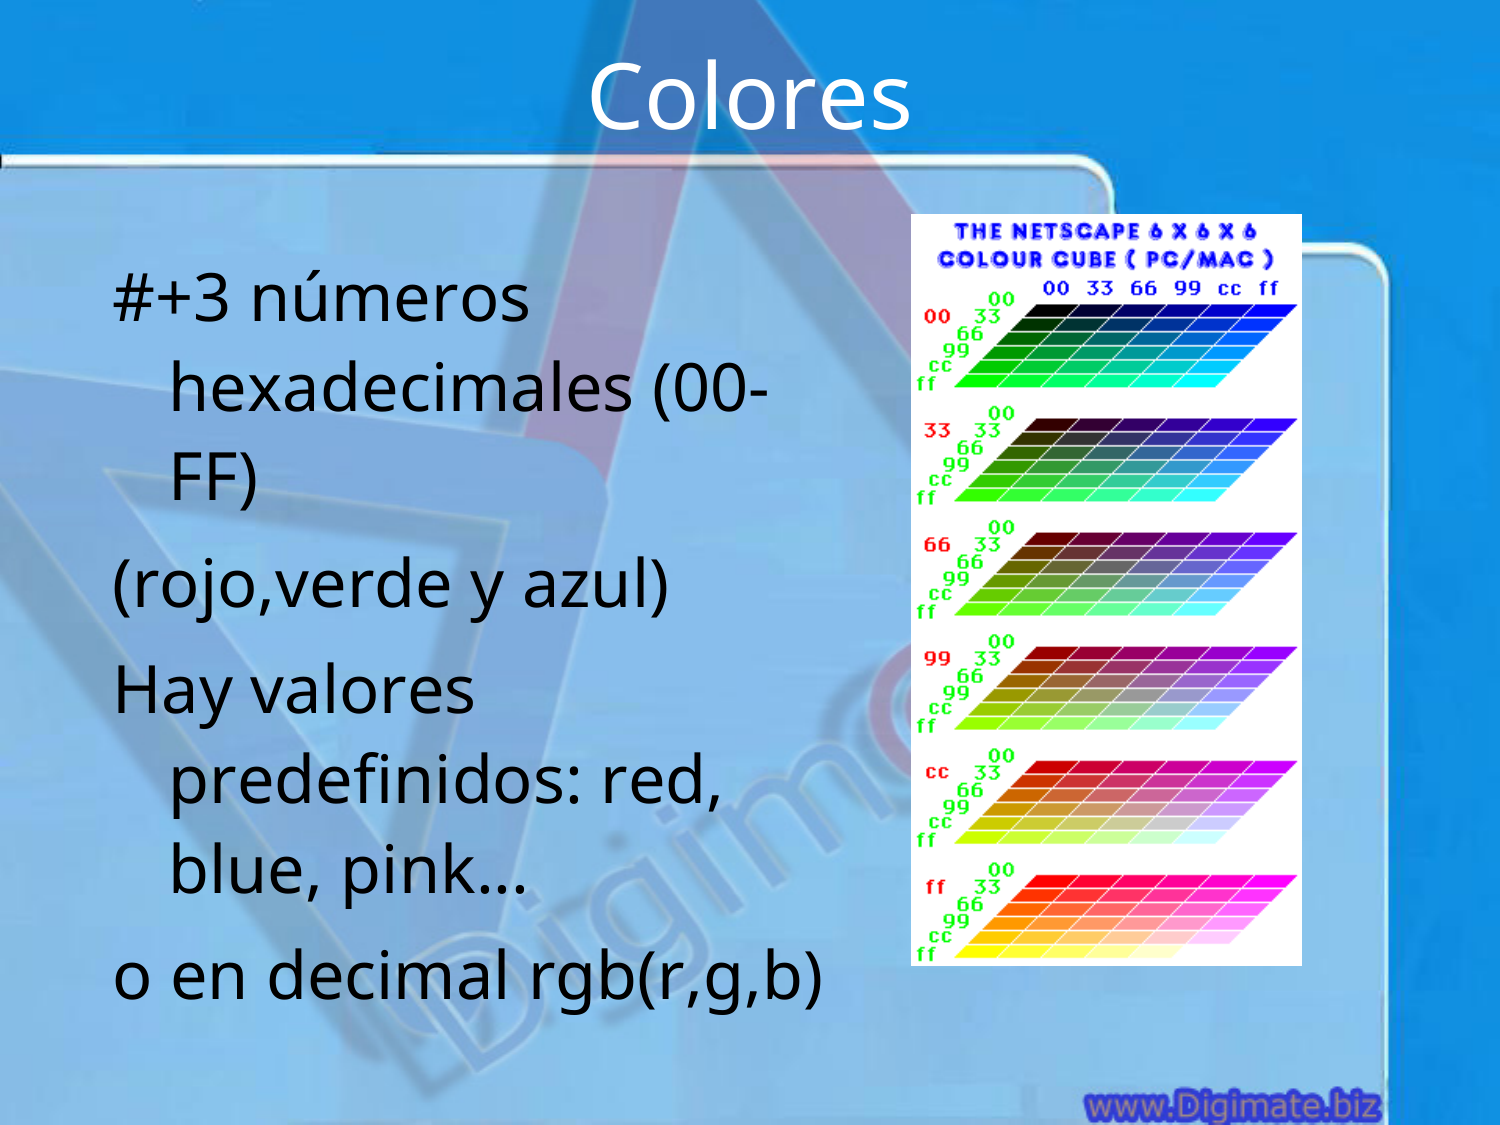

# Colores
#+3 números hexadecimales (00-FF)
(rojo,verde y azul)
Hay valores predefinidos: red, blue, pink...
o en decimal rgb(r,g,b)